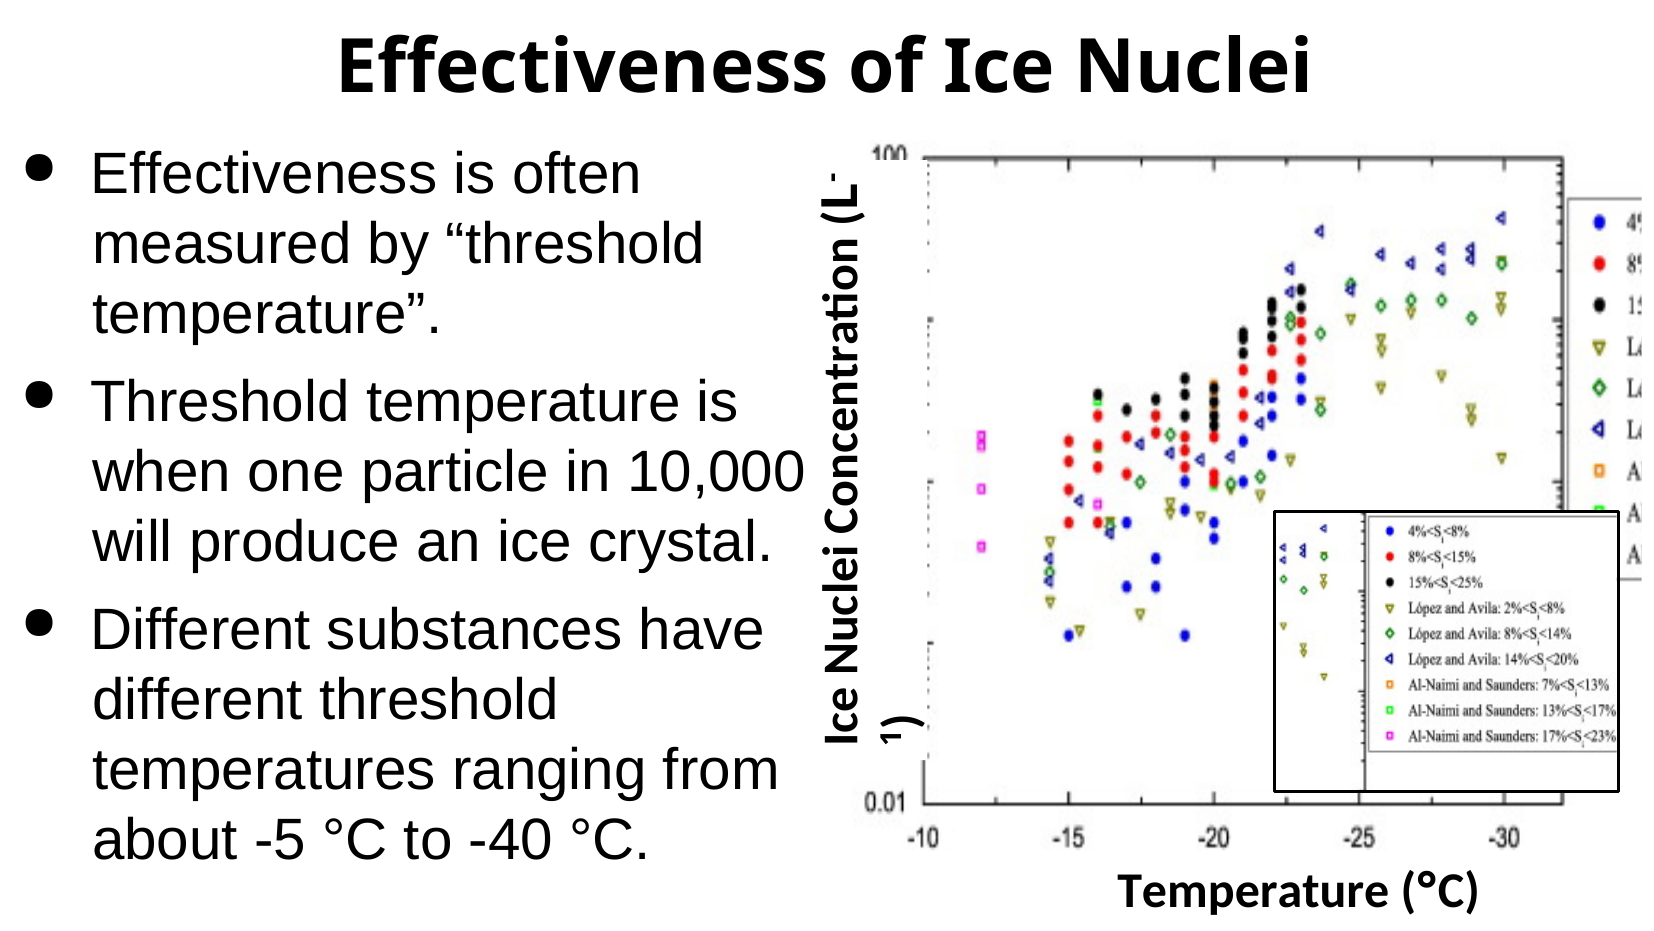

# Effectiveness of Ice Nuclei
 Effectiveness is often measured by “threshold temperature”.
 Threshold temperature is when one particle in 10,000 will produce an ice crystal.
 Different substances have different threshold temperatures ranging from about -5 °C to -40 °C.
Ice Nuclei Concentration (L-1)
Temperature (°C)